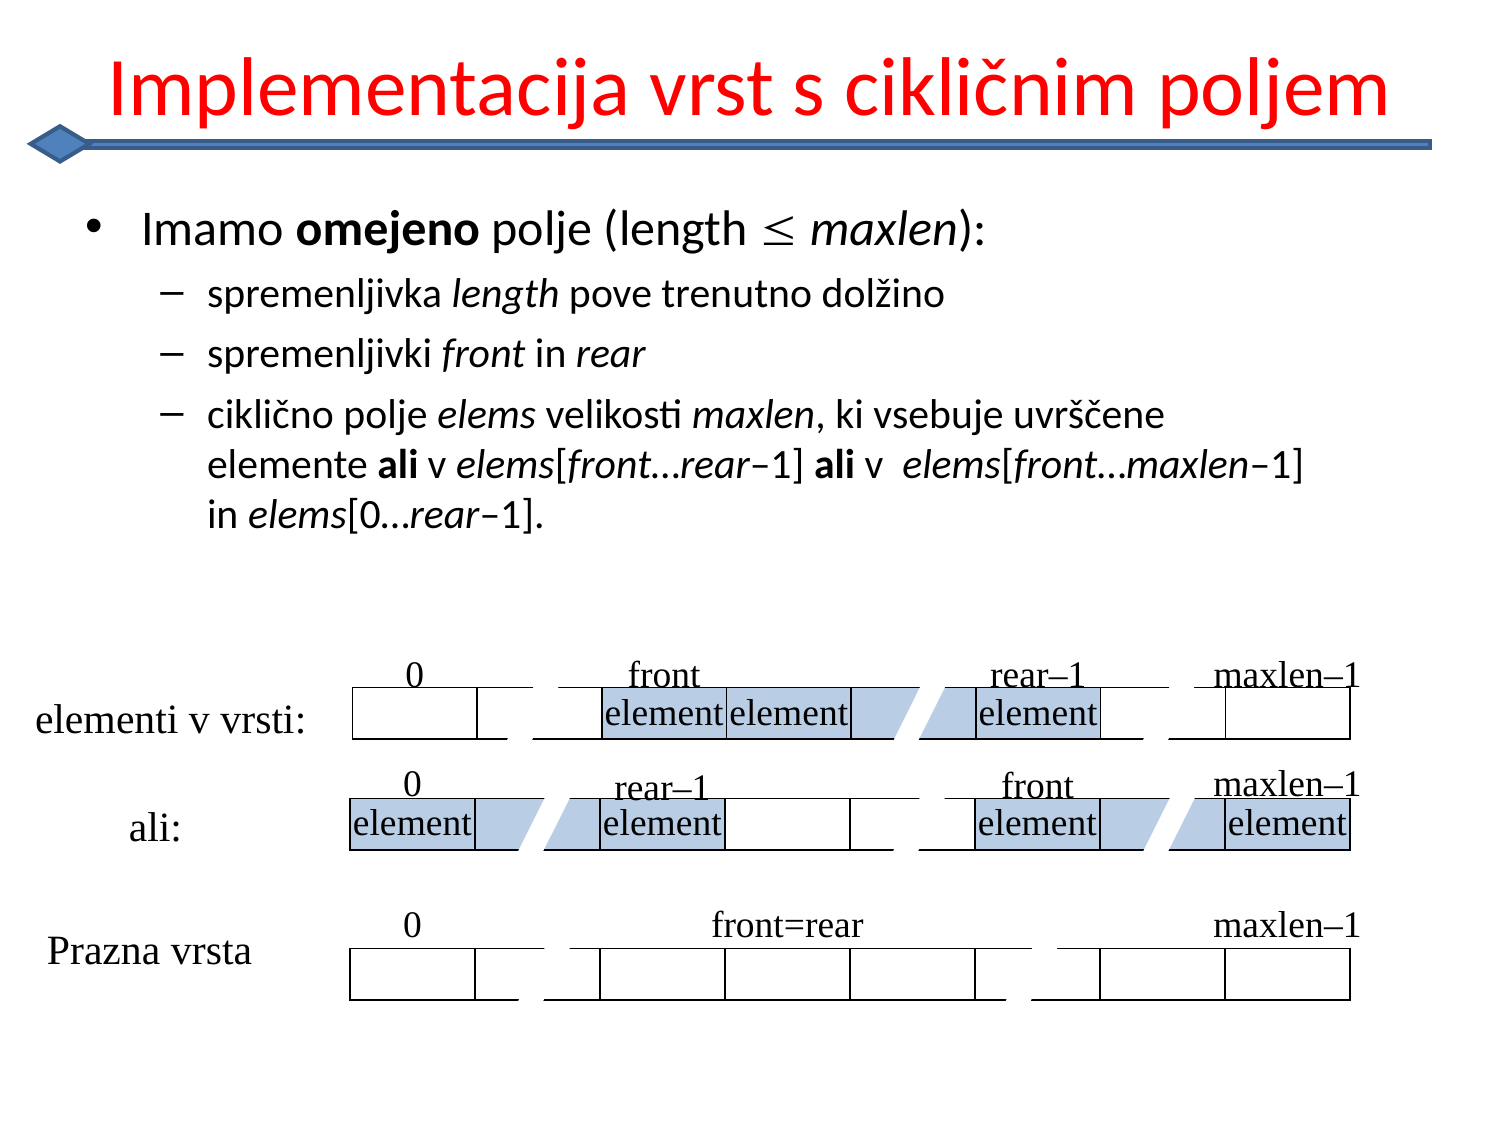

# Implementacija vrst s cikličnim poljem
Imamo omejeno polje (length  maxlen):
spremenljivka length pove trenutno dolžino
spremenljivki front in rear
ciklično polje elems velikosti maxlen, ki vsebuje uvrščene elemente ali v elems[front…rear–1] ali v elems[front…maxlen–1] in elems[0…rear–1].
0
front
rear–1
maxlen–1
element
element
element
elementi v vrsti:
0
maxlen–1
front
rear–1
element
element
element
element
ali:
0
front=rear
maxlen–1
Prazna vrsta